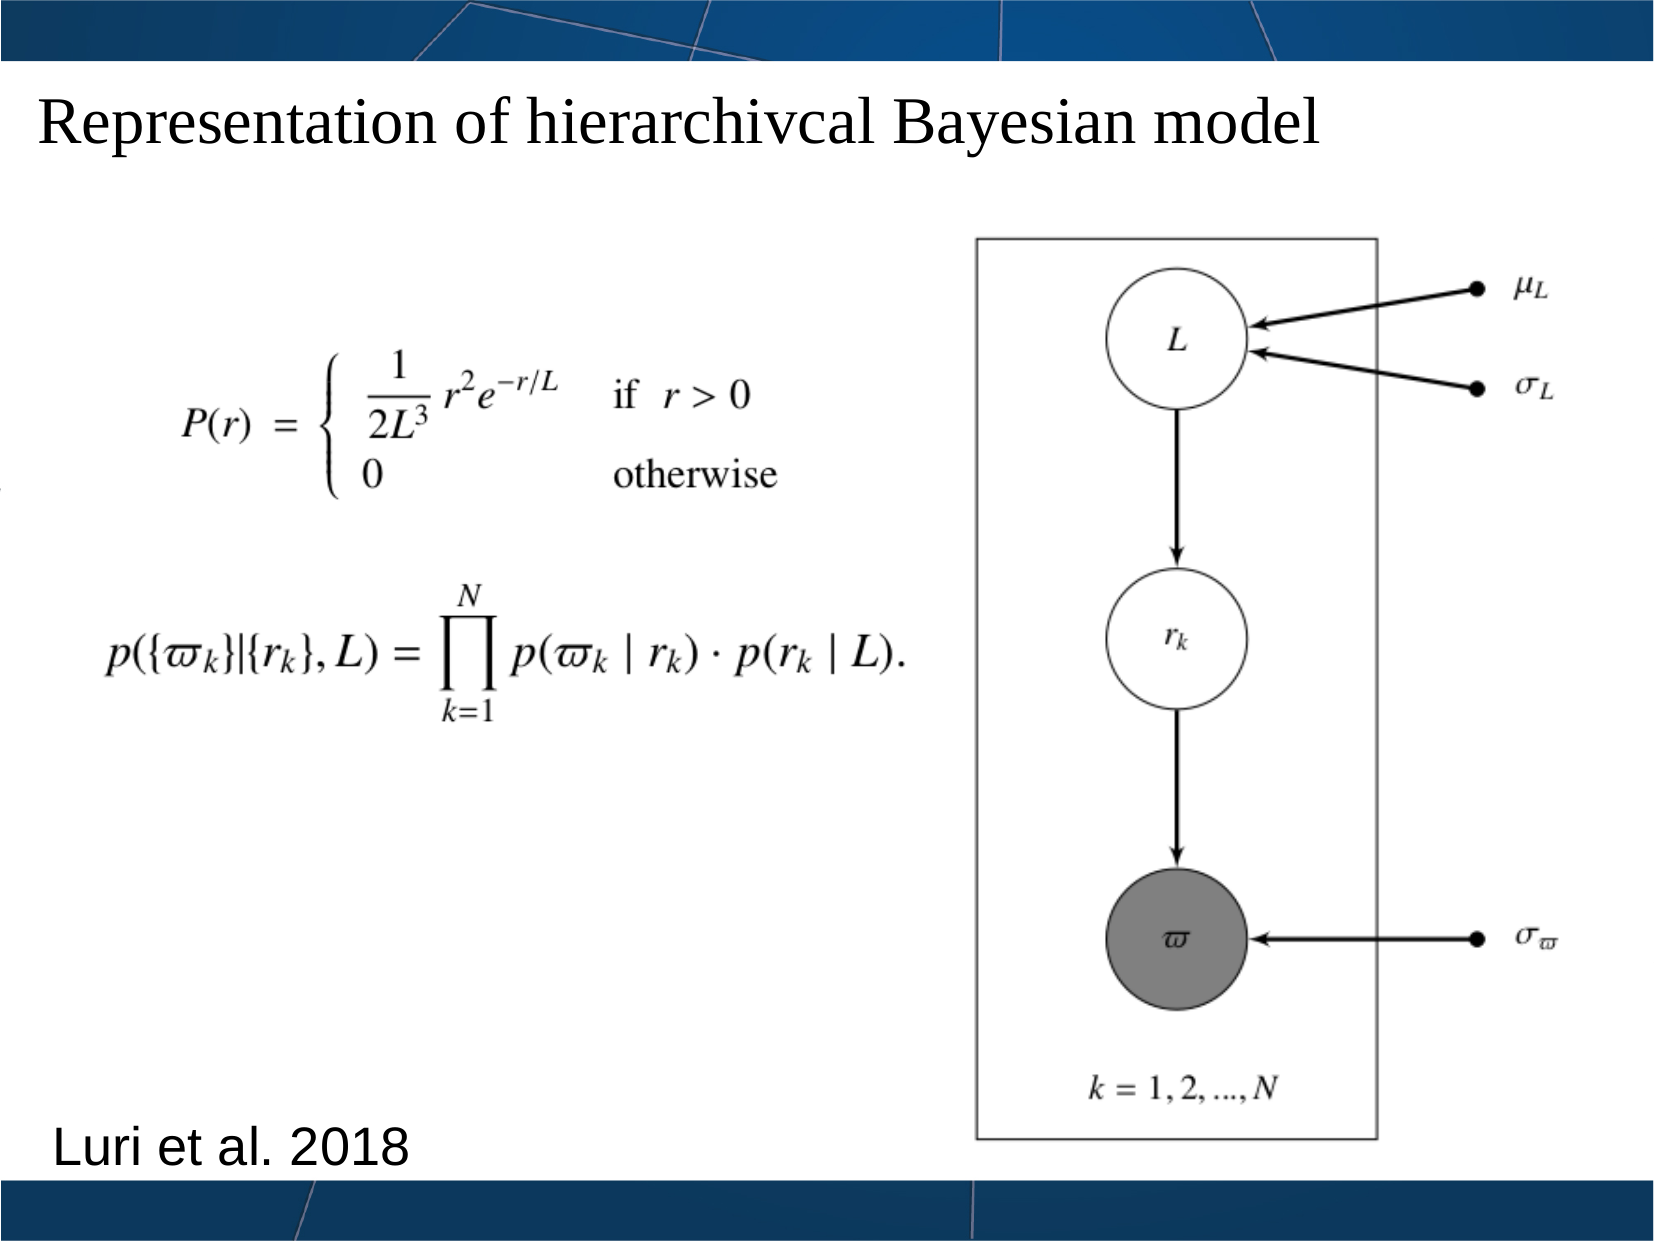

# Representation of hierarchivcal Bayesian model
Luri et al. 2018